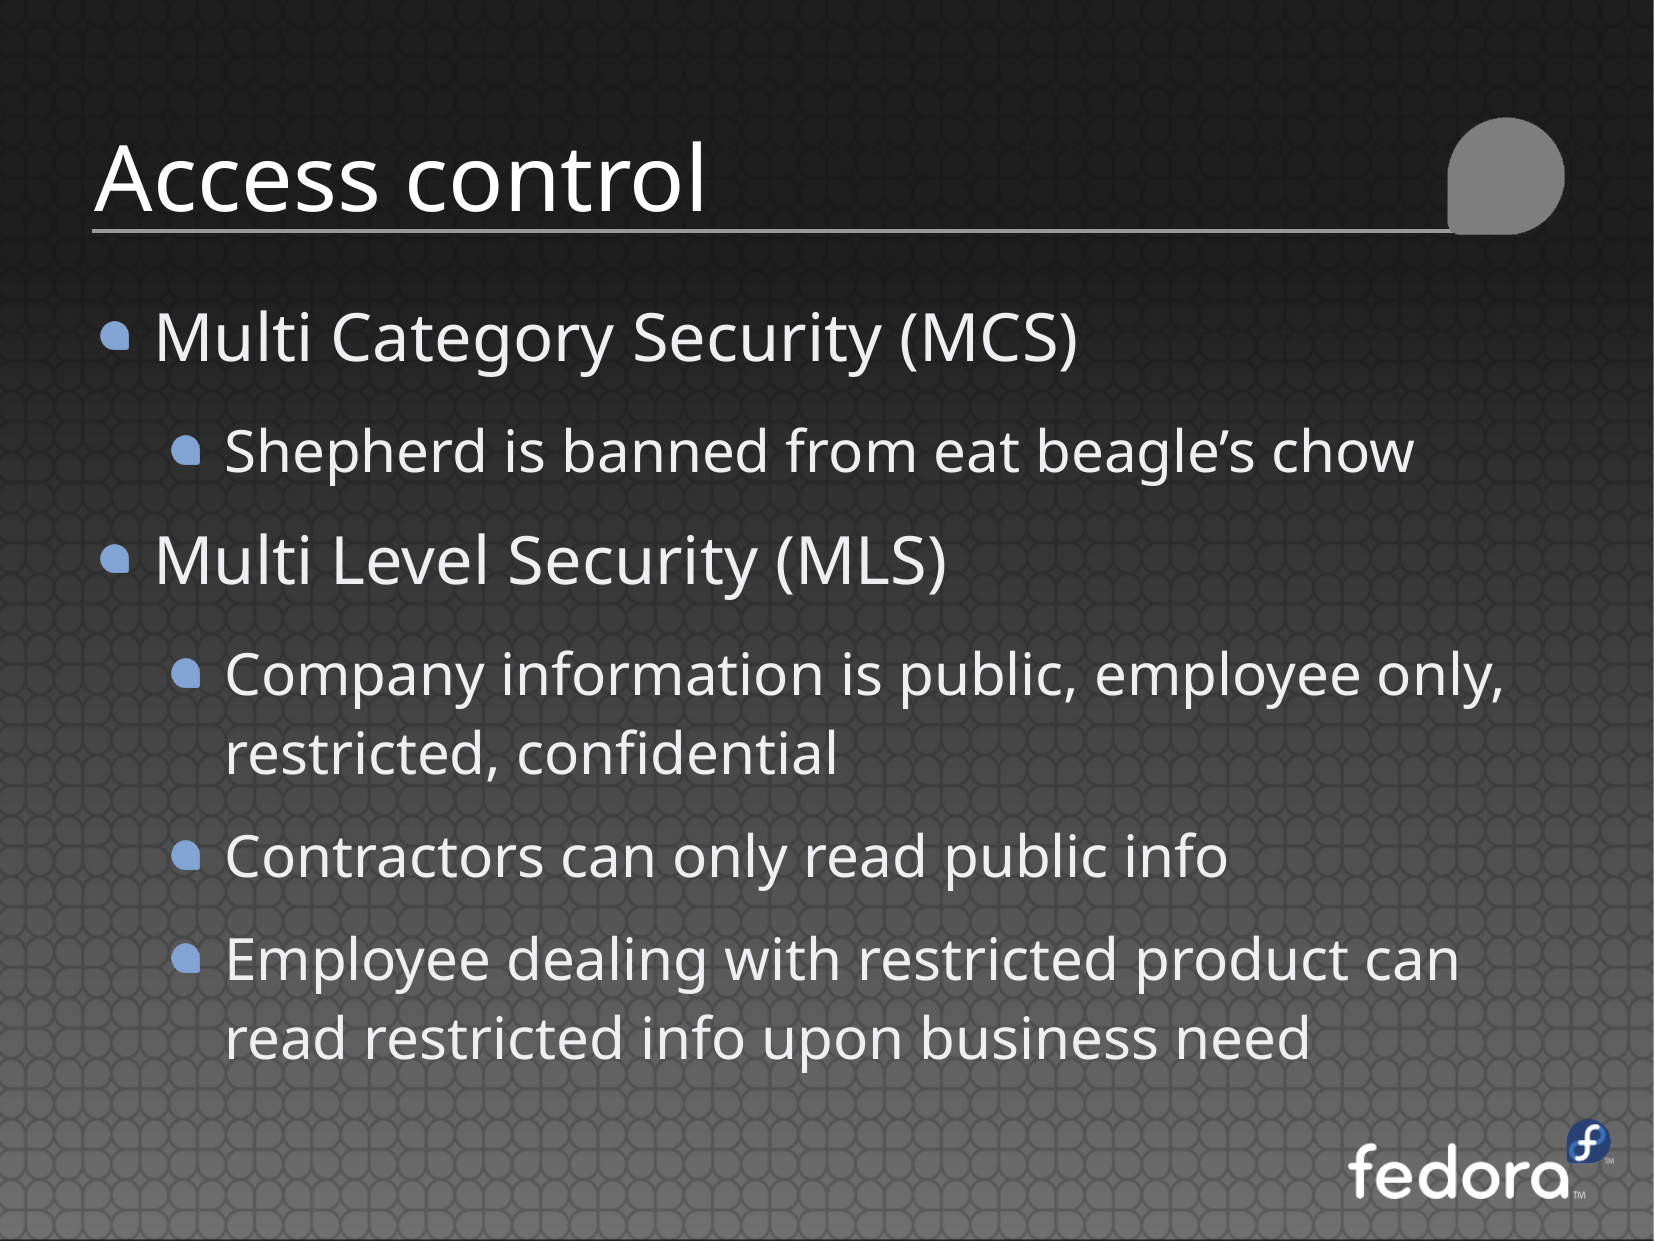

Access control
# Multi Category Security (MCS)
Shepherd is banned from eat beagle’s chow
Multi Level Security (MLS)
Company information is public, employee only, restricted, confidential
Contractors can only read public info
Employee dealing with restricted product can read restricted info upon business need